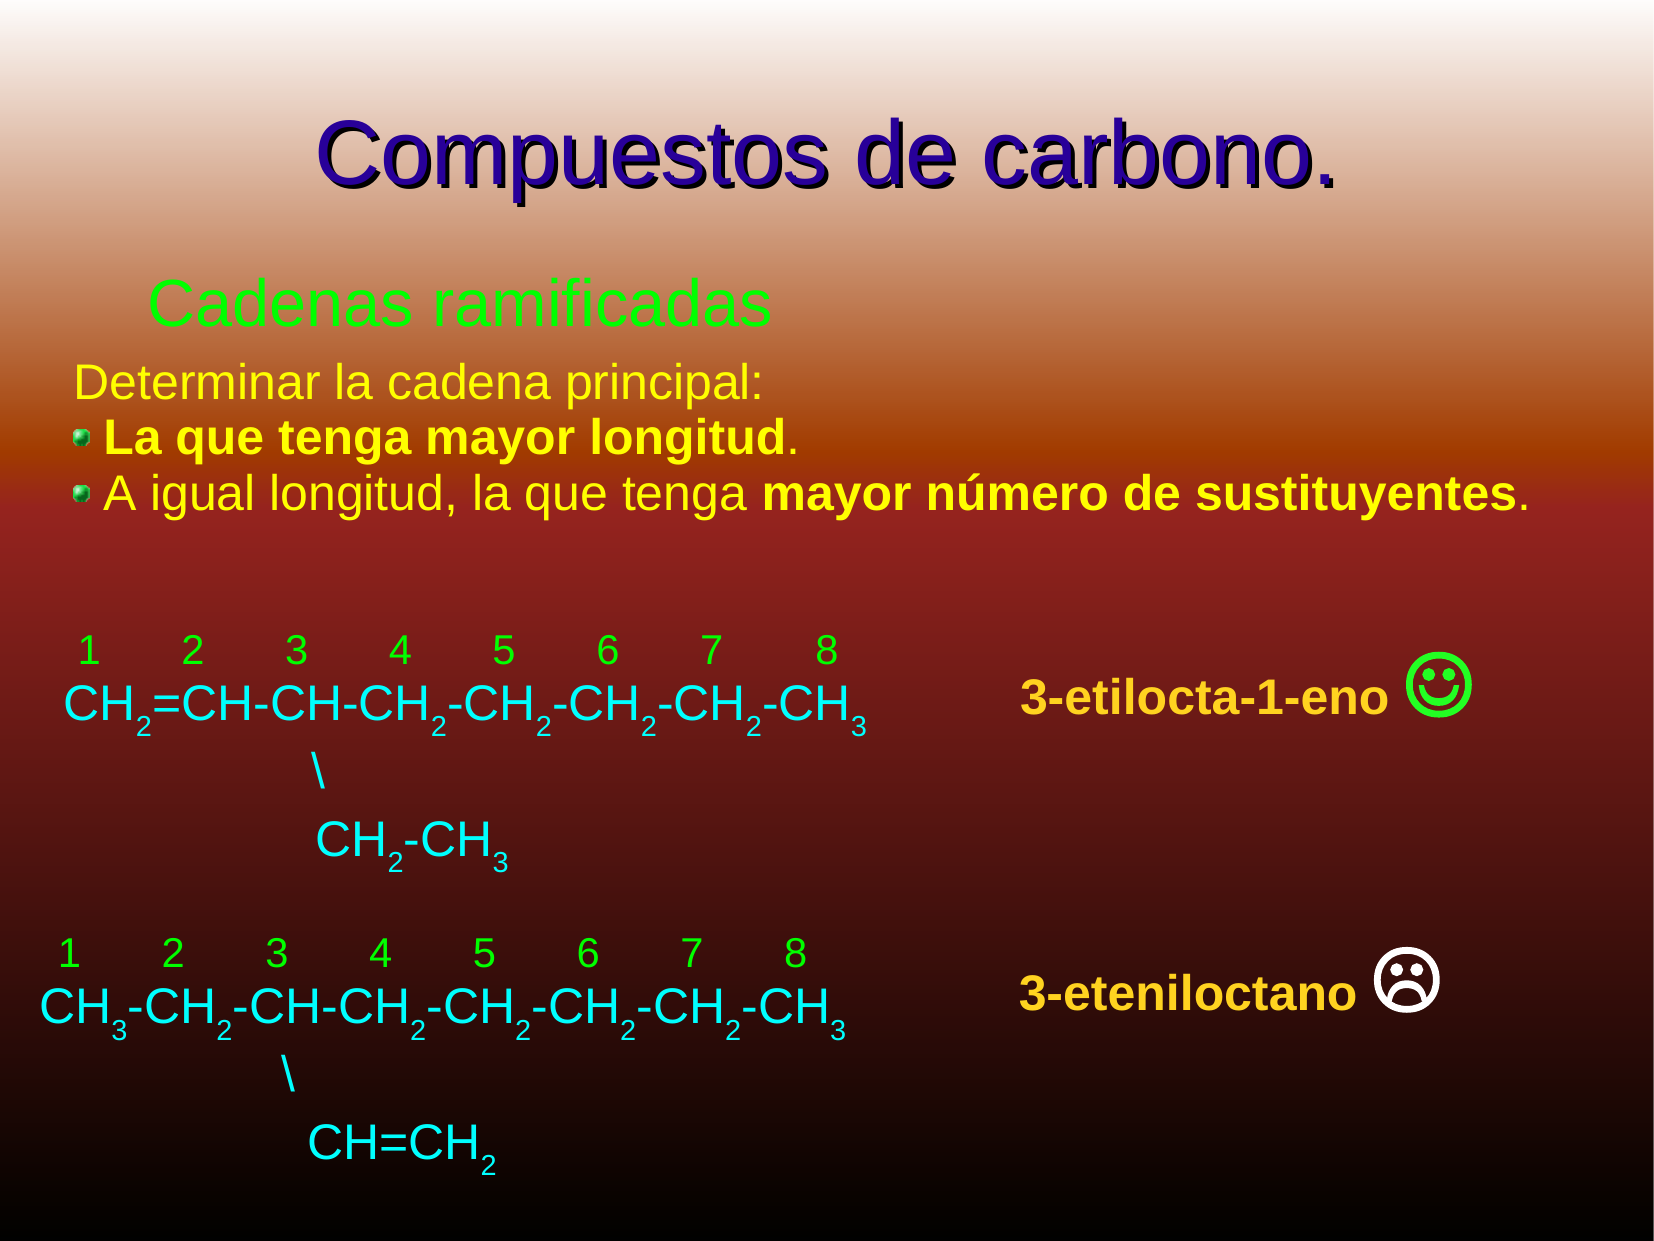

Compuestos de carbono.
# Cadenas ramificadas
Determinar la cadena principal:
 La que tenga mayor longitud.
 A igual longitud, la que tenga mayor número de sustituyentes.
 1 2 3 4 5 6 7 8
CH2=CH-CH-CH2-CH2-CH2-CH2-CH3
 \
 CH2-CH3
3-etilocta-1-eno 
 1 2 3 4 5 6 7 8
CH3-CH2-CH-CH2-CH2-CH2-CH2-CH3
 \
 CH=CH2
3-eteniloctano 